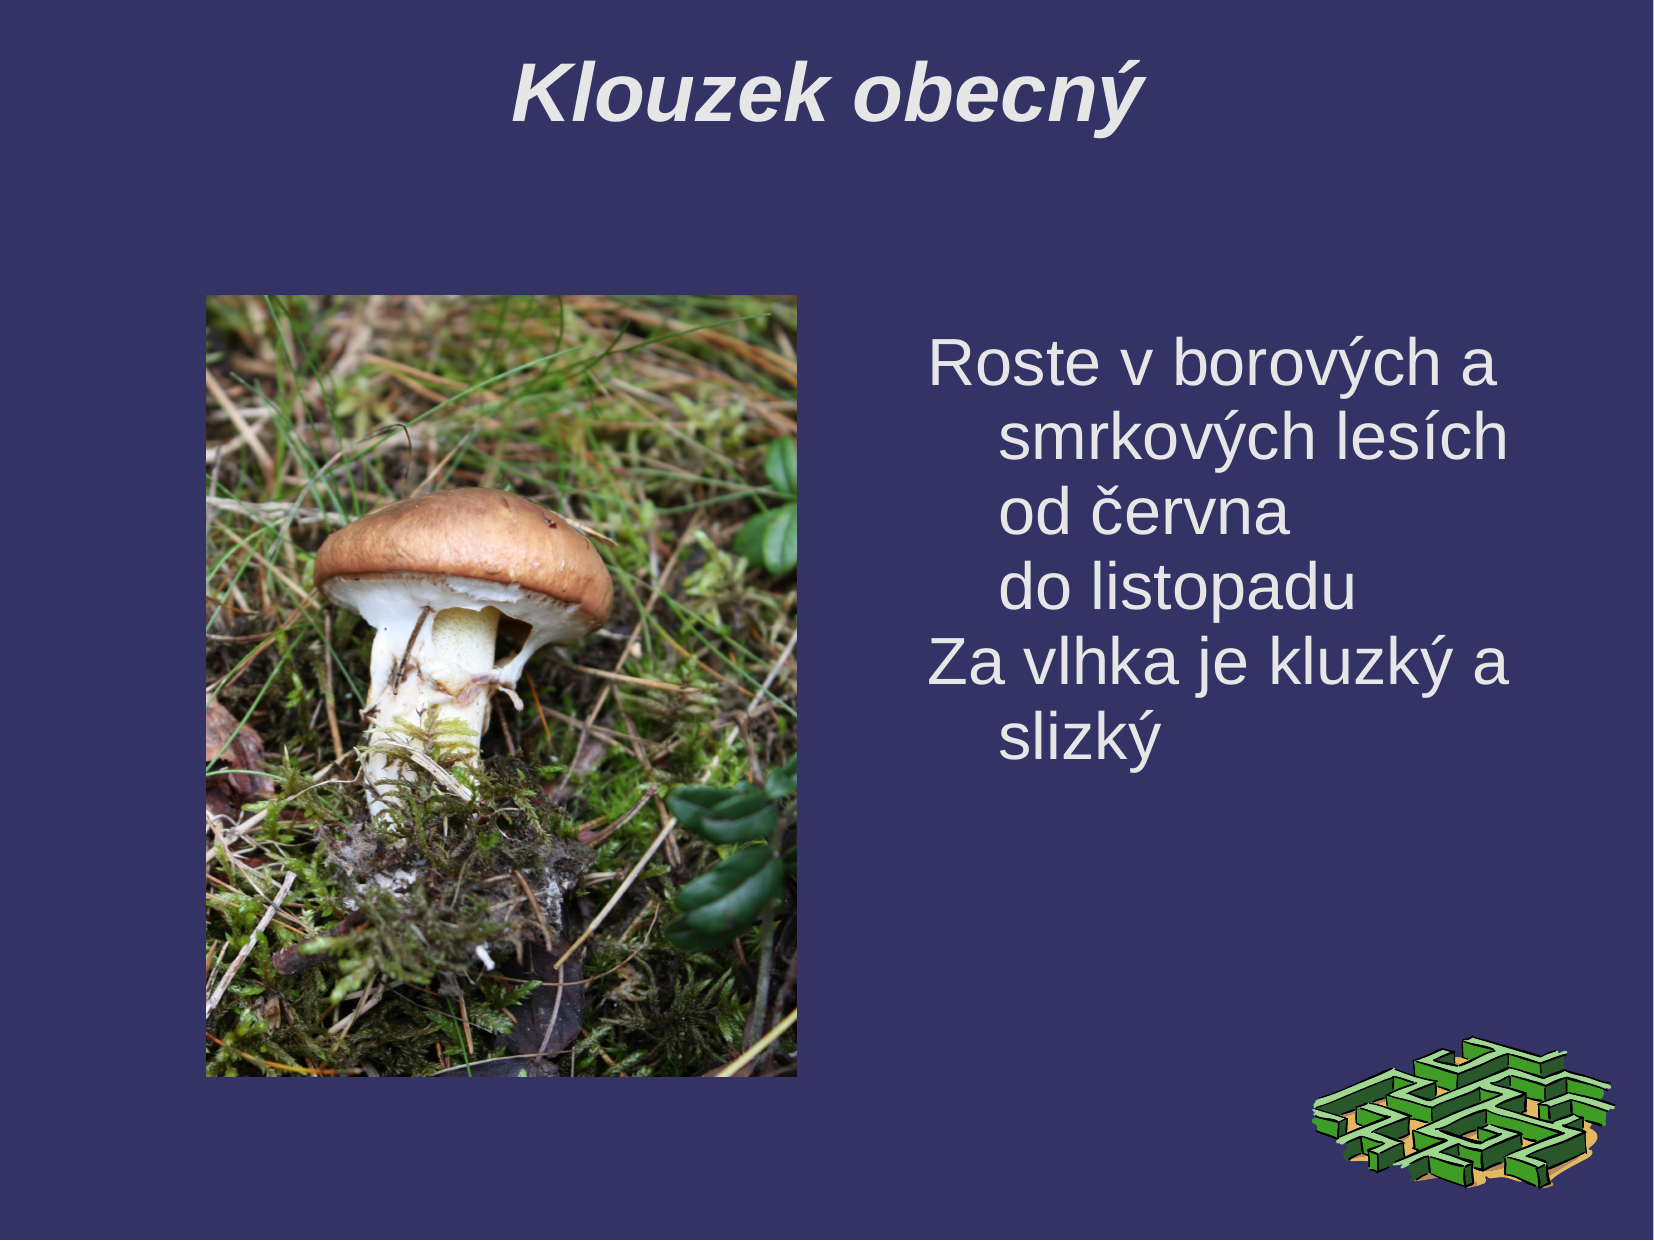

# Klouzek obecný
Roste v borových a smrkových lesích od června do listopadu
Za vlhka je kluzký a slizký